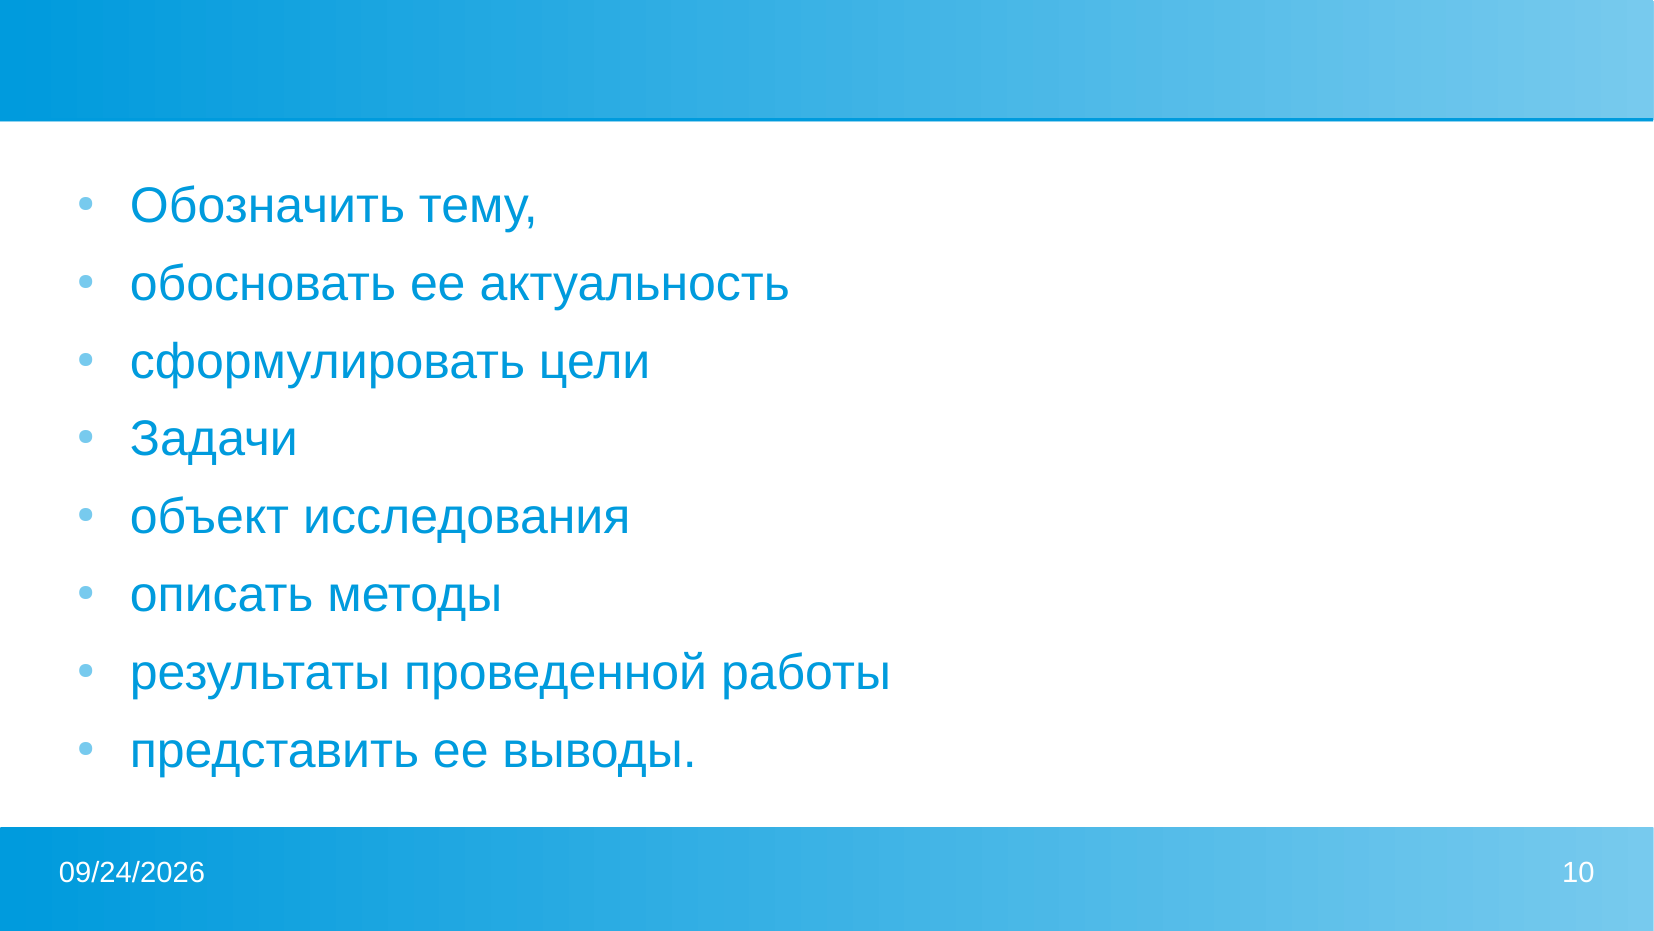

#
Обозначить тему,
обосновать ее актуальность
сформулировать цели
Задачи
объект исследования
описать методы
результаты проведенной работы
представить ее выводы.
10